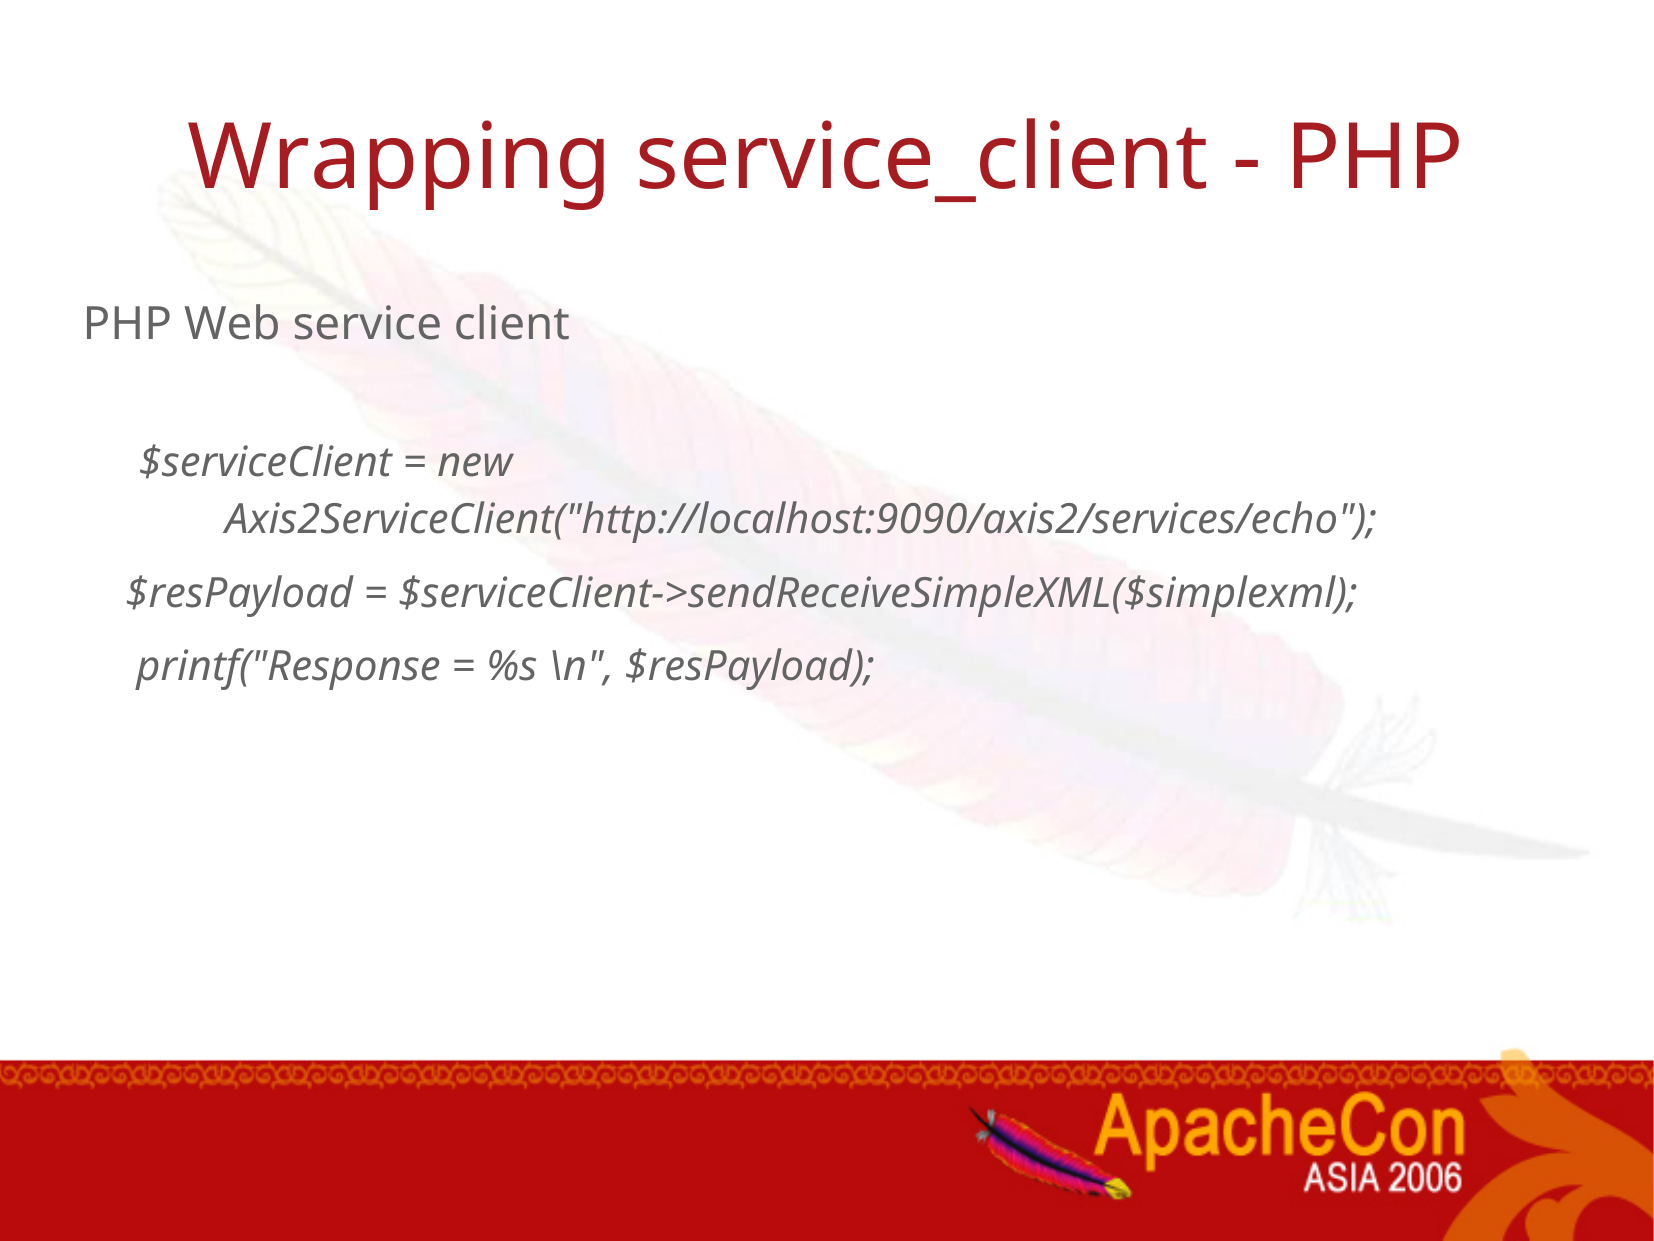

# Wrapping service_client - PHP
PHP Web service client
$serviceClient = new
 Axis2ServiceClient("http://localhost:9090/axis2/services/echo");
 $resPayload = $serviceClient->sendReceiveSimpleXML($simplexml);
 printf("Response = %s \n", $resPayload);